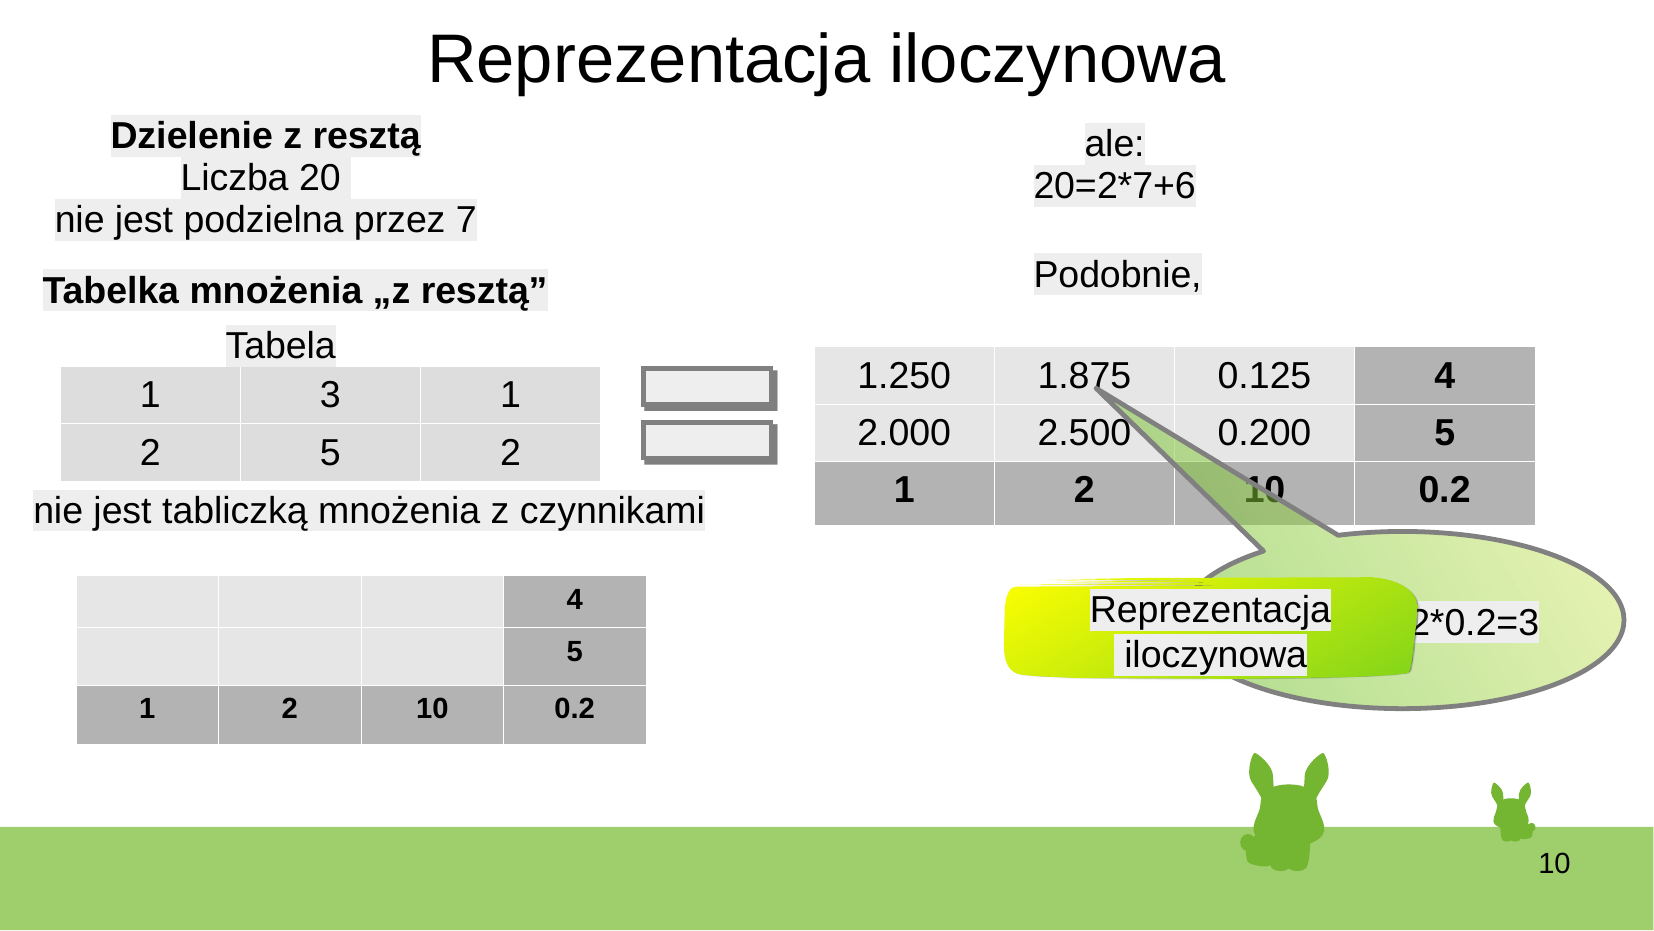

# Reprezentacja iloczynowa
Dzielenie z resztą
Liczba 20
nie jest podzielna przez 7
ale:
20=2*7+6
Podobnie,
Tabelka mnożenia „z resztą”
Tabela
| 1.250 | 1.875 | 0.125 | 4 |
| --- | --- | --- | --- |
| 2.000 | 2.500 | 0.200 | 5 |
| 1 | 2 | 10 | 0.2 |
| 1 | 3 | 1 |
| --- | --- | --- |
| 2 | 5 | 2 |
nie jest tabliczką mnożenia z czynnikami
1.875*4*2*0.2=3
| | | | 4 |
| --- | --- | --- | --- |
| | | | 5 |
| 1 | 2 | 10 | 0.2 |
Reprezentacja
 iloczynowa
10